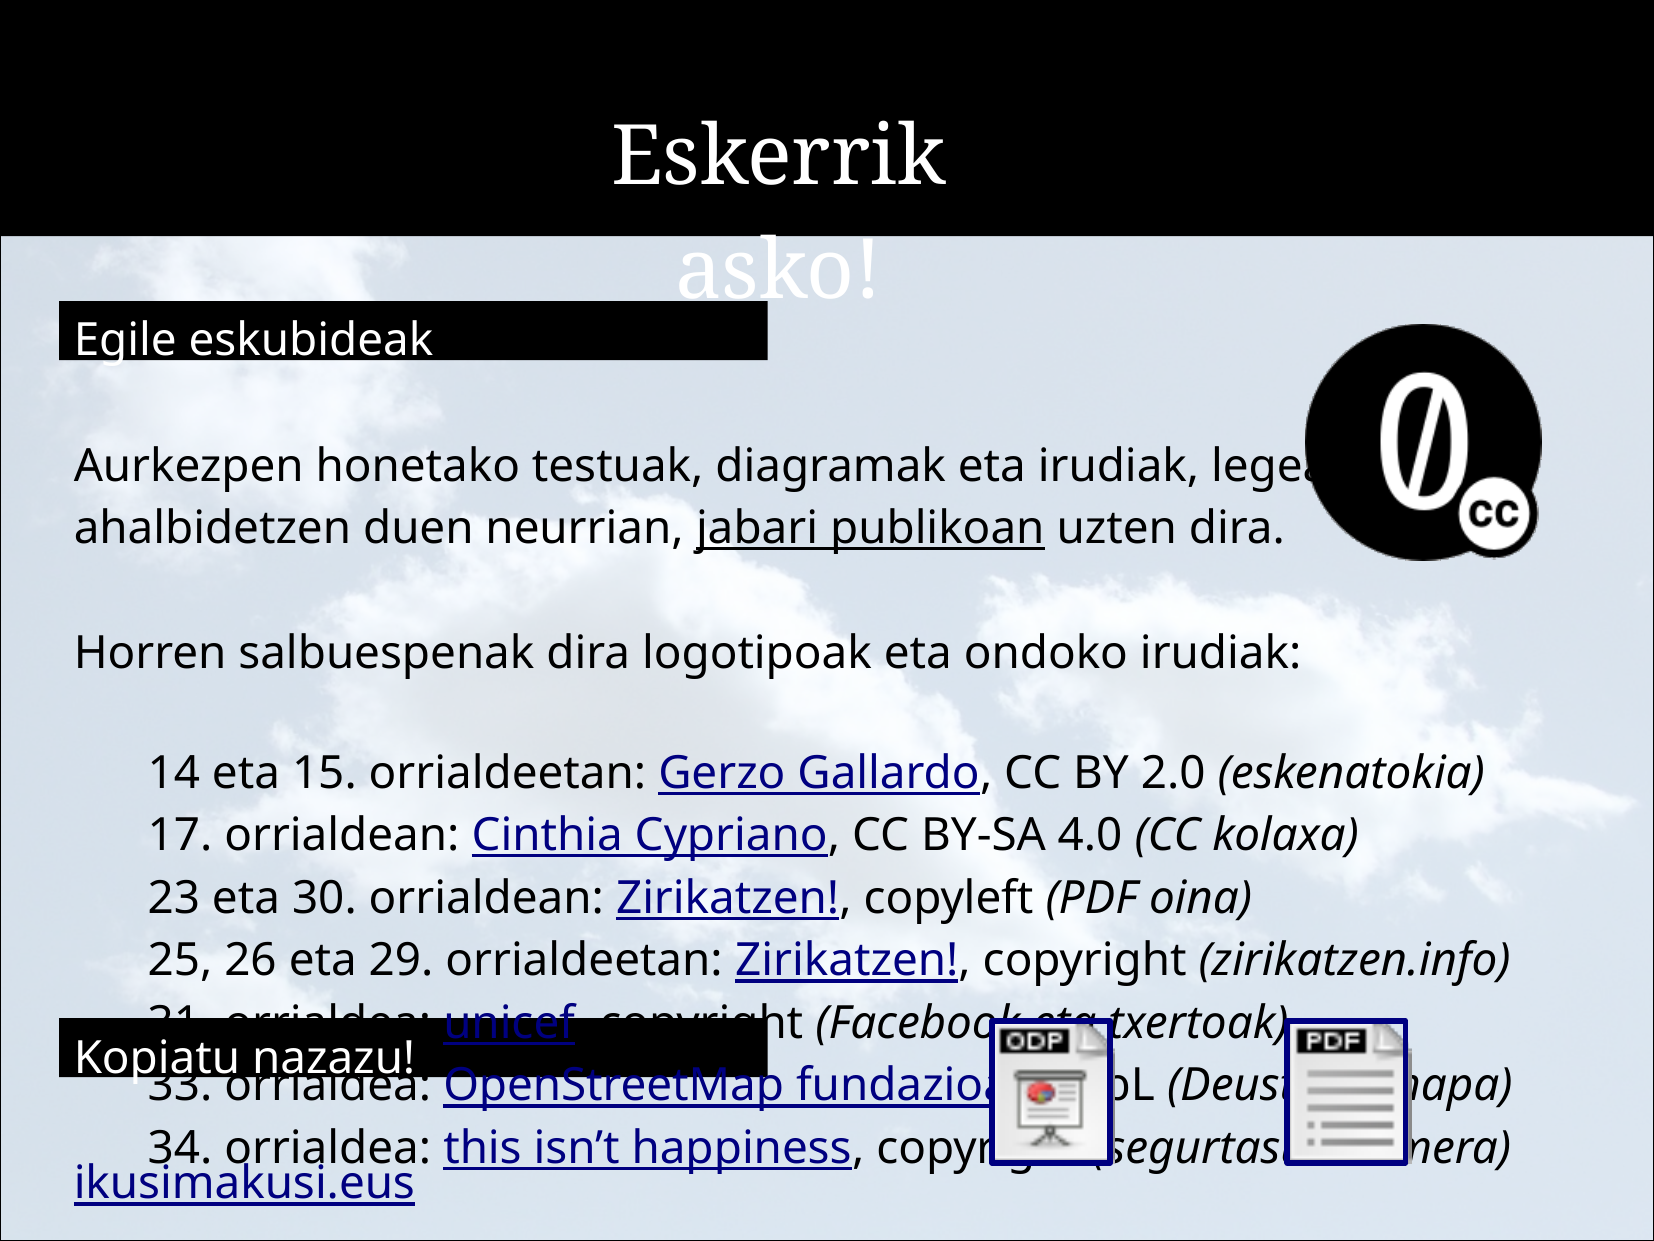

Eskerrik asko!
Egile eskubideak
Aurkezpen honetako testuak, diagramak eta irudiak, legeak
ahalbidetzen duen neurrian, jabari publikoan uzten dira.
Horren salbuespenak dira logotipoak eta ondoko irudiak:
	14 eta 15. orrialdeetan: Gerzo Gallardo, CC BY 2.0 (eskenatokia)
	17. orrialdean: Cinthia Cypriano, CC BY-SA 4.0 (CC kolaxa)
	23 eta 30. orrialdean: Zirikatzen!, copyleft (PDF oina)
	25, 26 eta 29. orrialdeetan: Zirikatzen!, copyright (zirikatzen.info)
	31. orrialdea: unicef, copyright (Facebook eta txertoak)
	33. orrialdea: OpenStreetMap fundazioa, ODbL (Deustuko mapa)
	34. orrialdea: this isn’t happiness, copyright (segurtasun camera)
Kopiatu nazazu!
ikusimakusi.eus